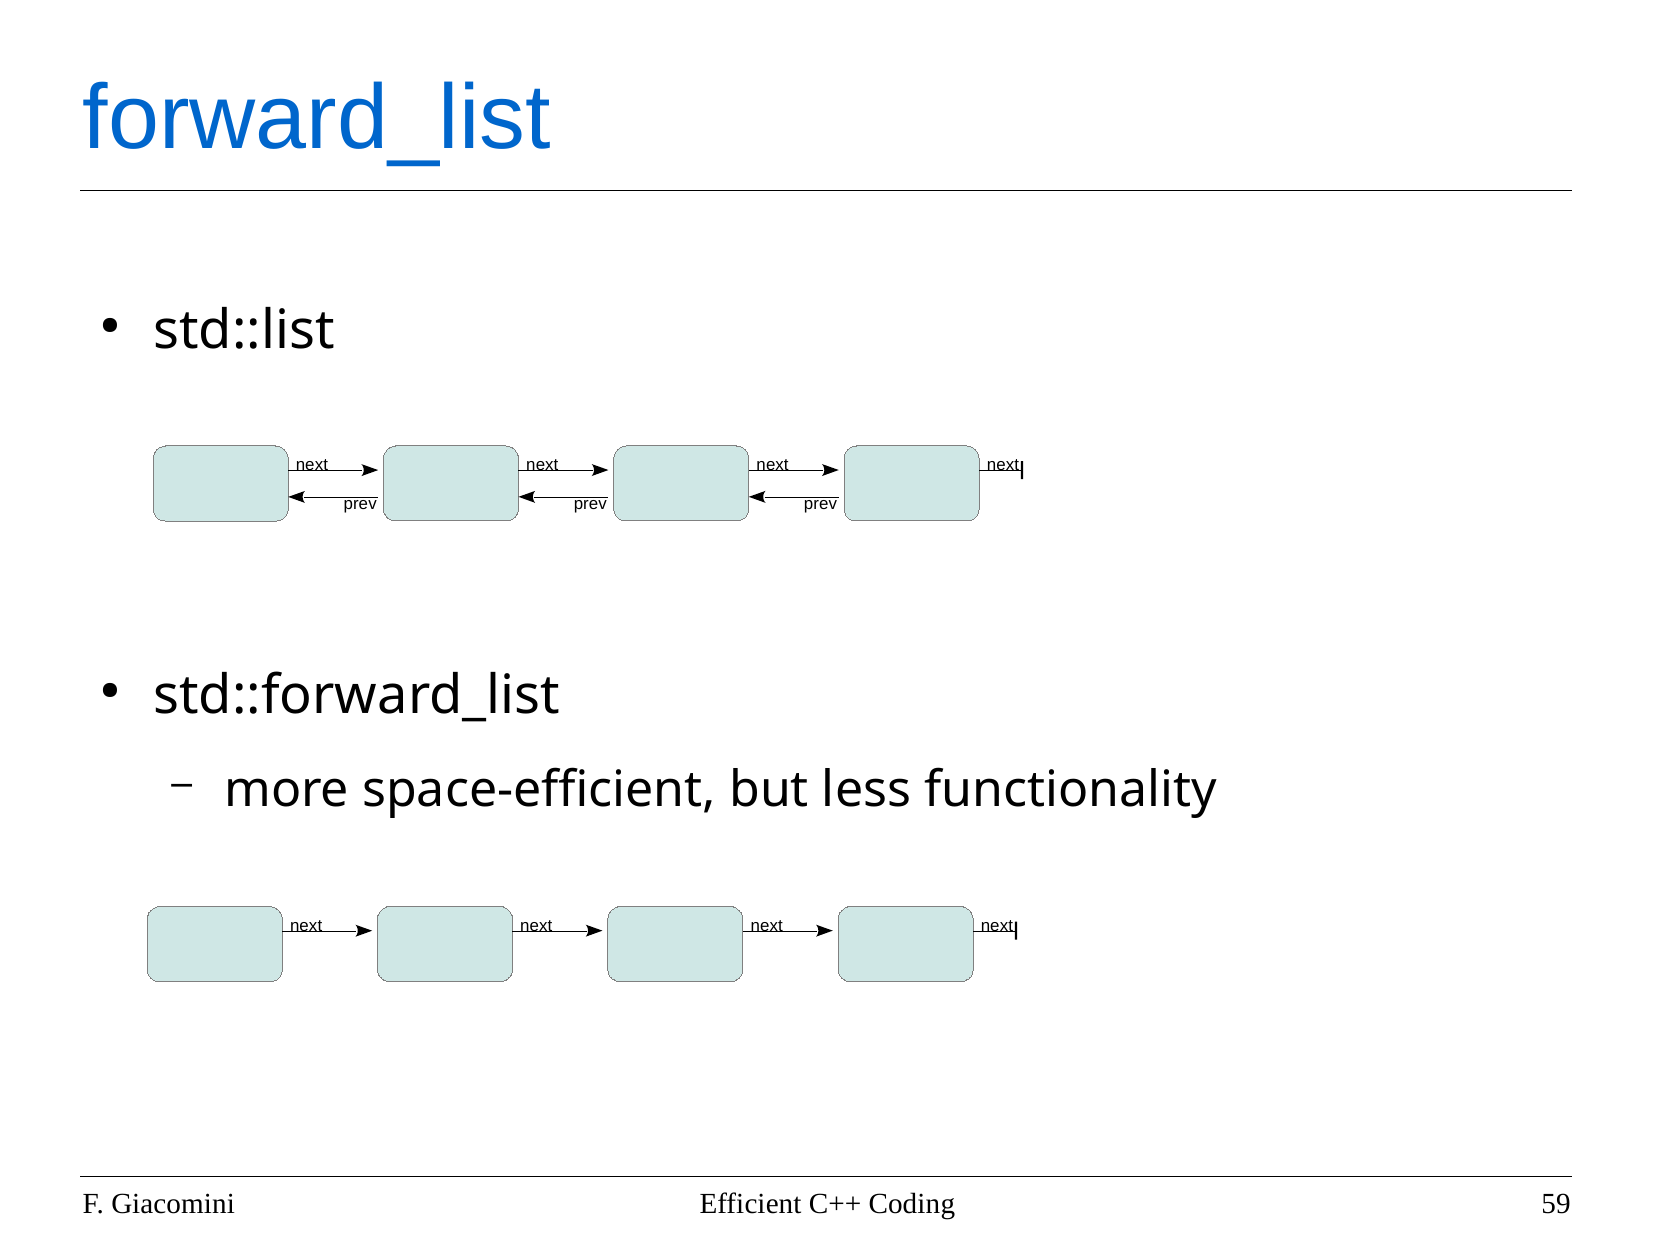

# forward_list
std::list
 next
 next
 next
 next
 prev
 prev
 prev
std::forward_list
more space-efficient, but less functionality
 next
 next
 next
 next
F. Giacomini
Efficient C++ Coding
59